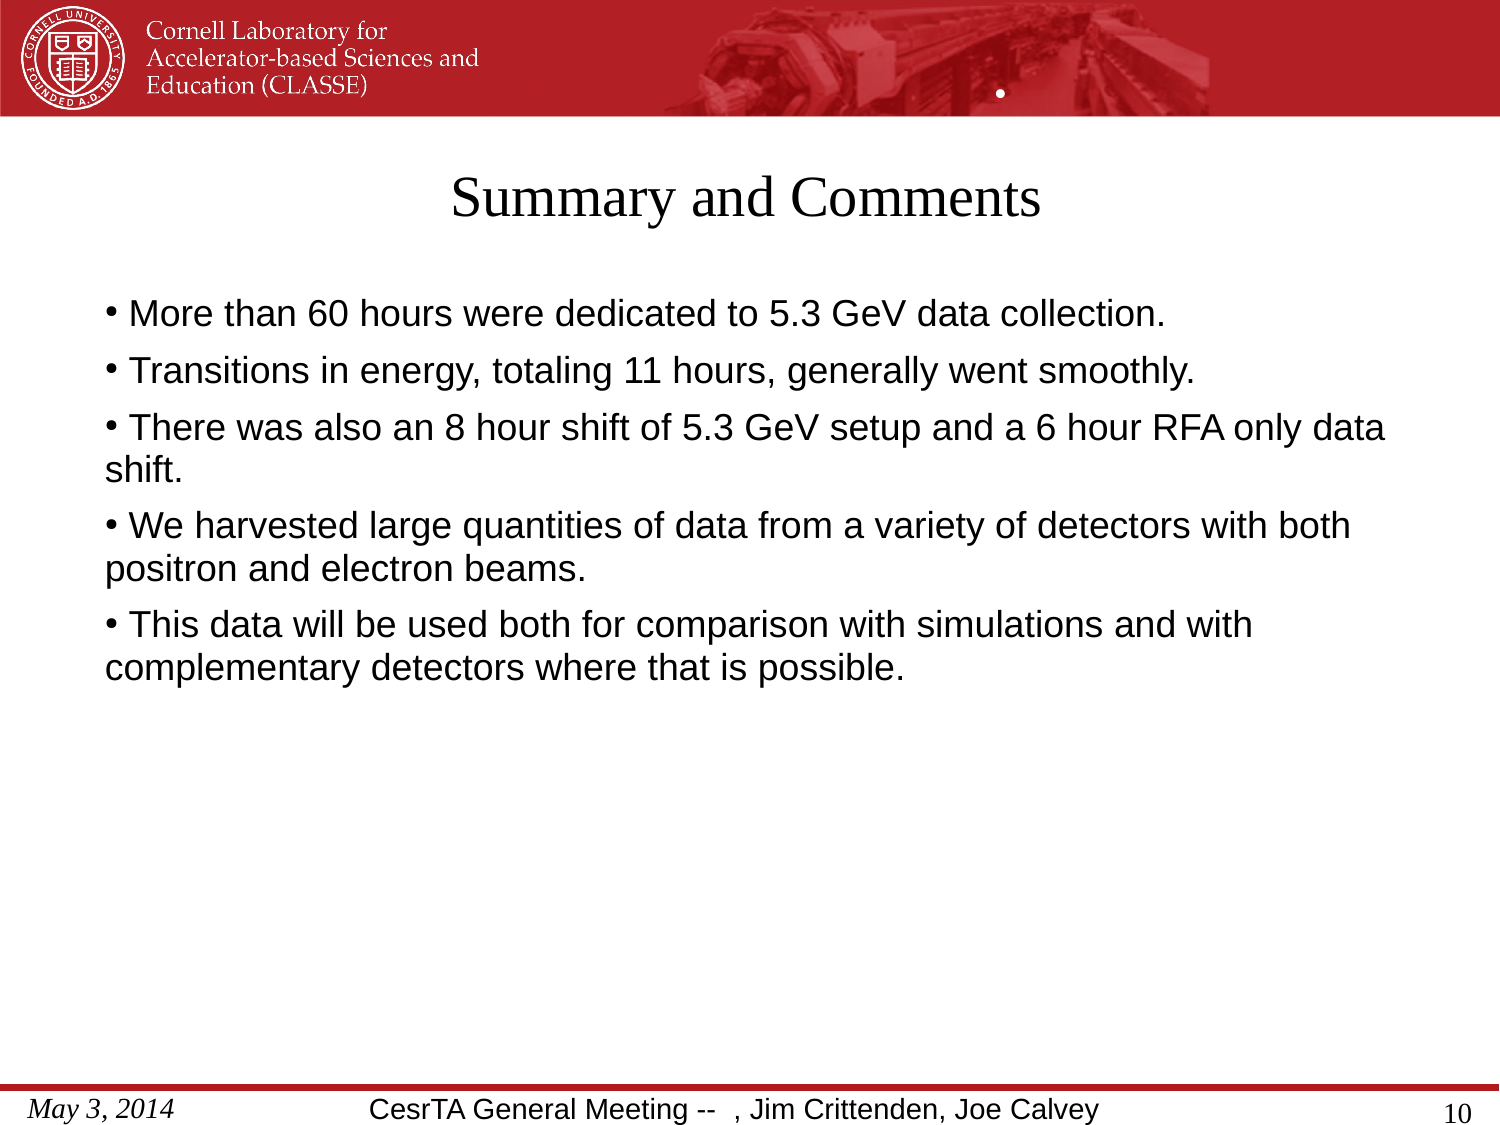

.
#
Summary and Comments
 More than 60 hours were dedicated to 5.3 GeV data collection.
 Transitions in energy, totaling 11 hours, generally went smoothly.
 There was also an 8 hour shift of 5.3 GeV setup and a 6 hour RFA only data shift.
 We harvested large quantities of data from a variety of detectors with both positron and electron beams.
 This data will be used both for comparison with simulations and with complementary detectors where that is possible.
May 3, 2014